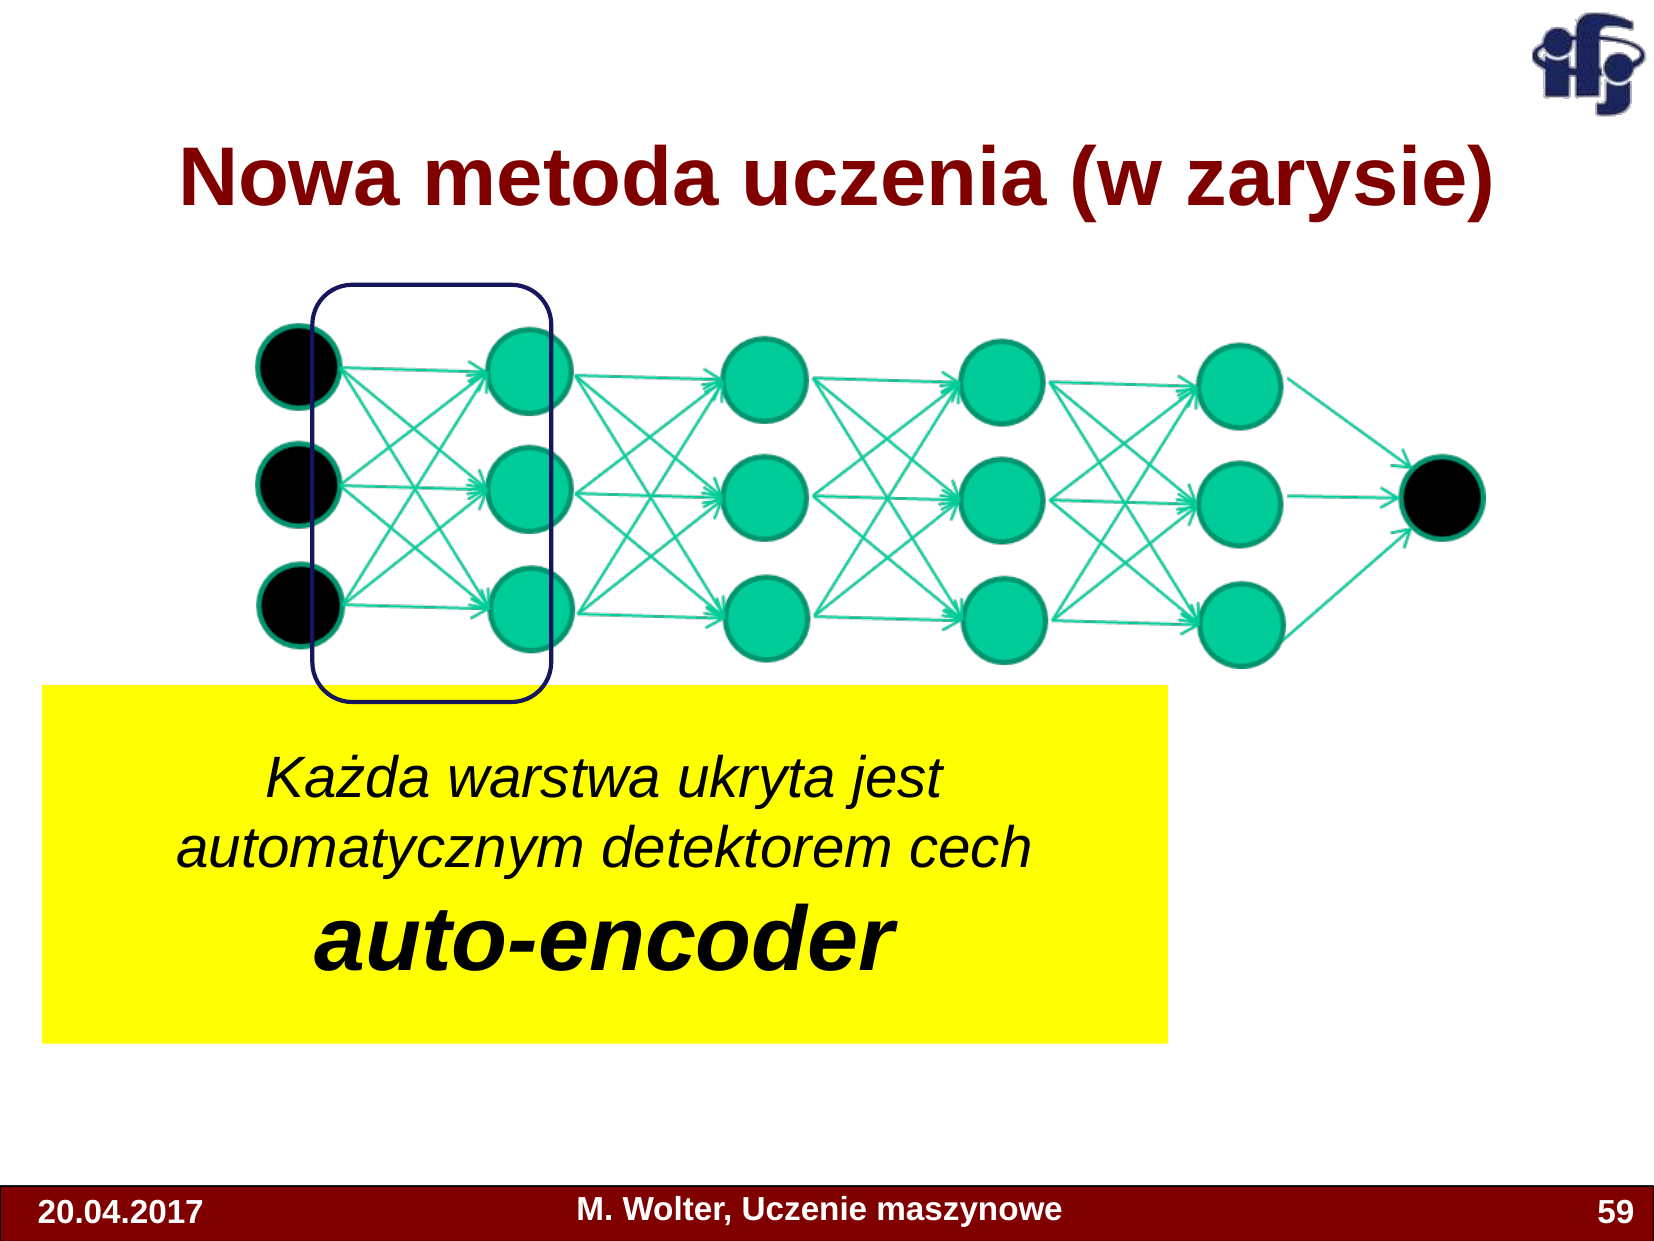

# Nowa metoda uczenia (w zarysie)
Każda warstwa ukryta jest automatycznym detektorem cech auto-encoder